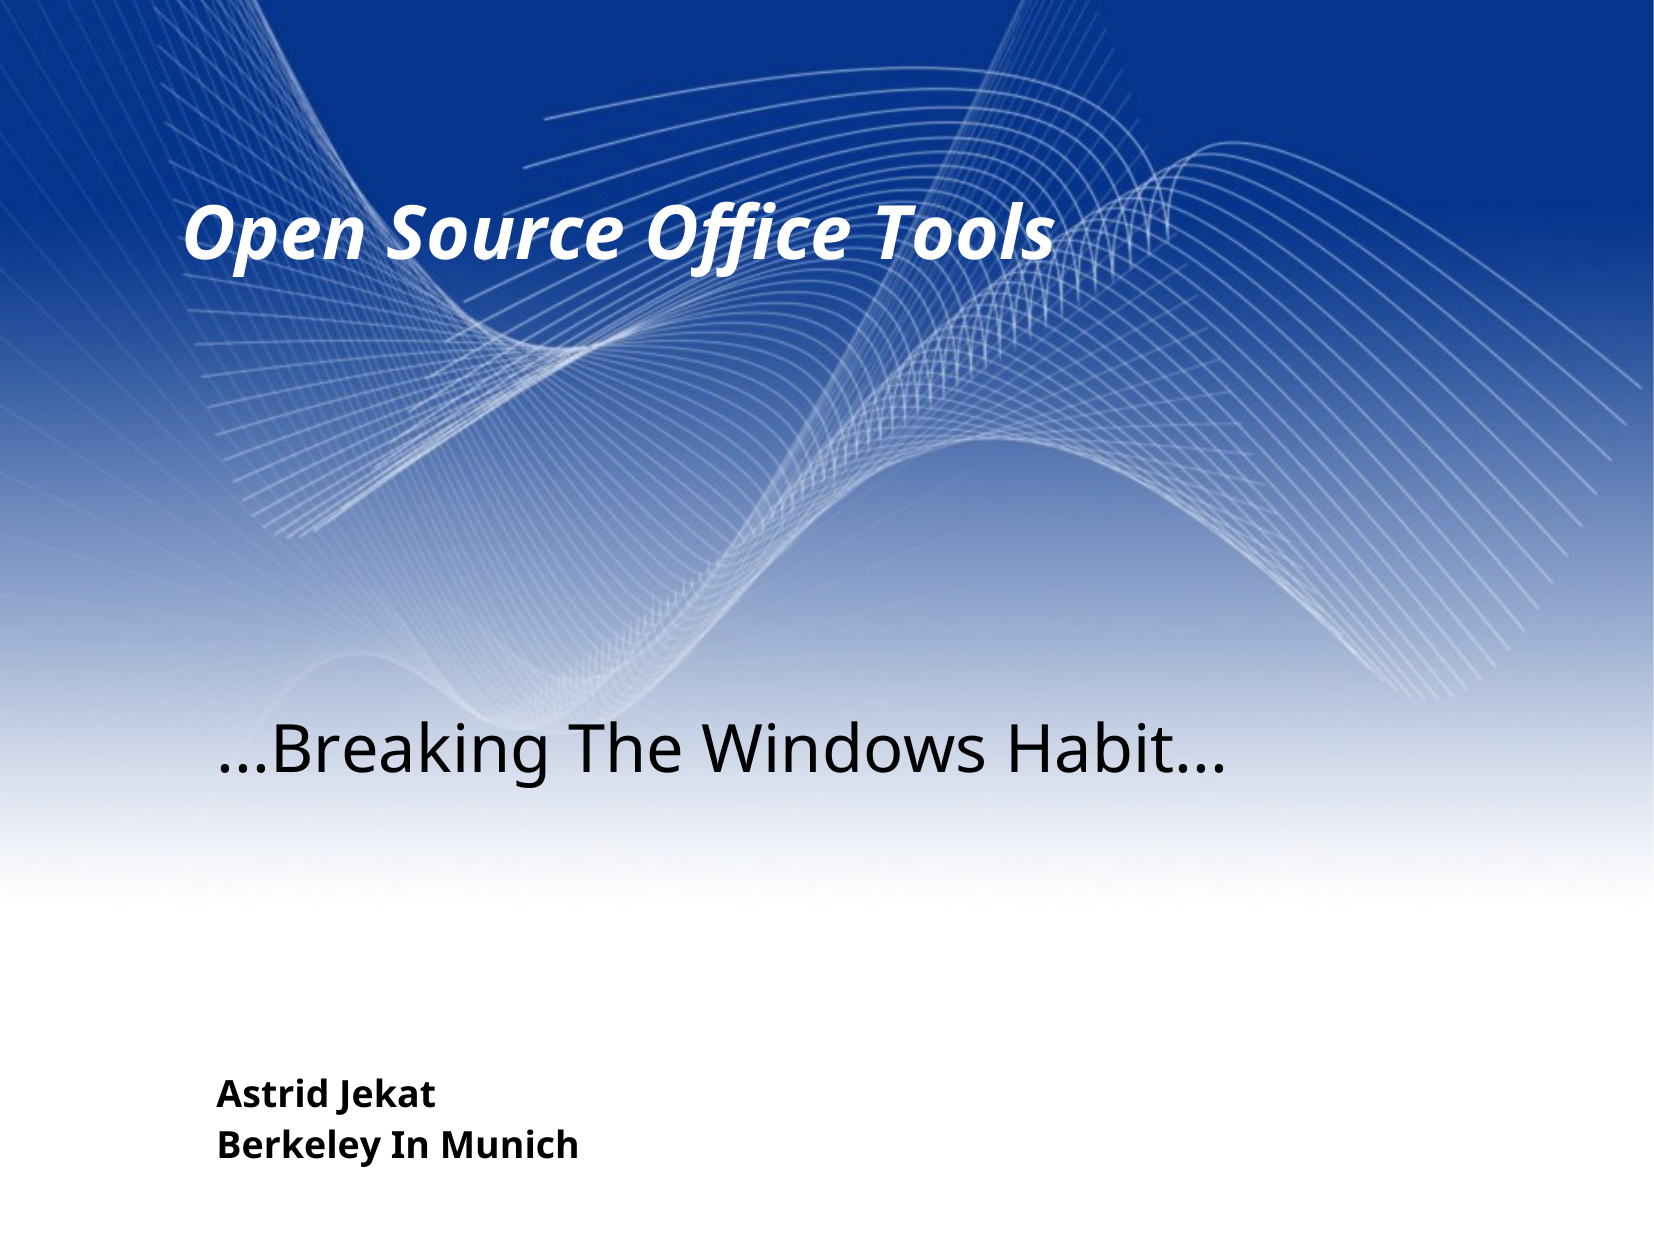

# Open Source Office Tools ...Breaking The Windows Habit... Astrid Jekat Berkeley In Munich